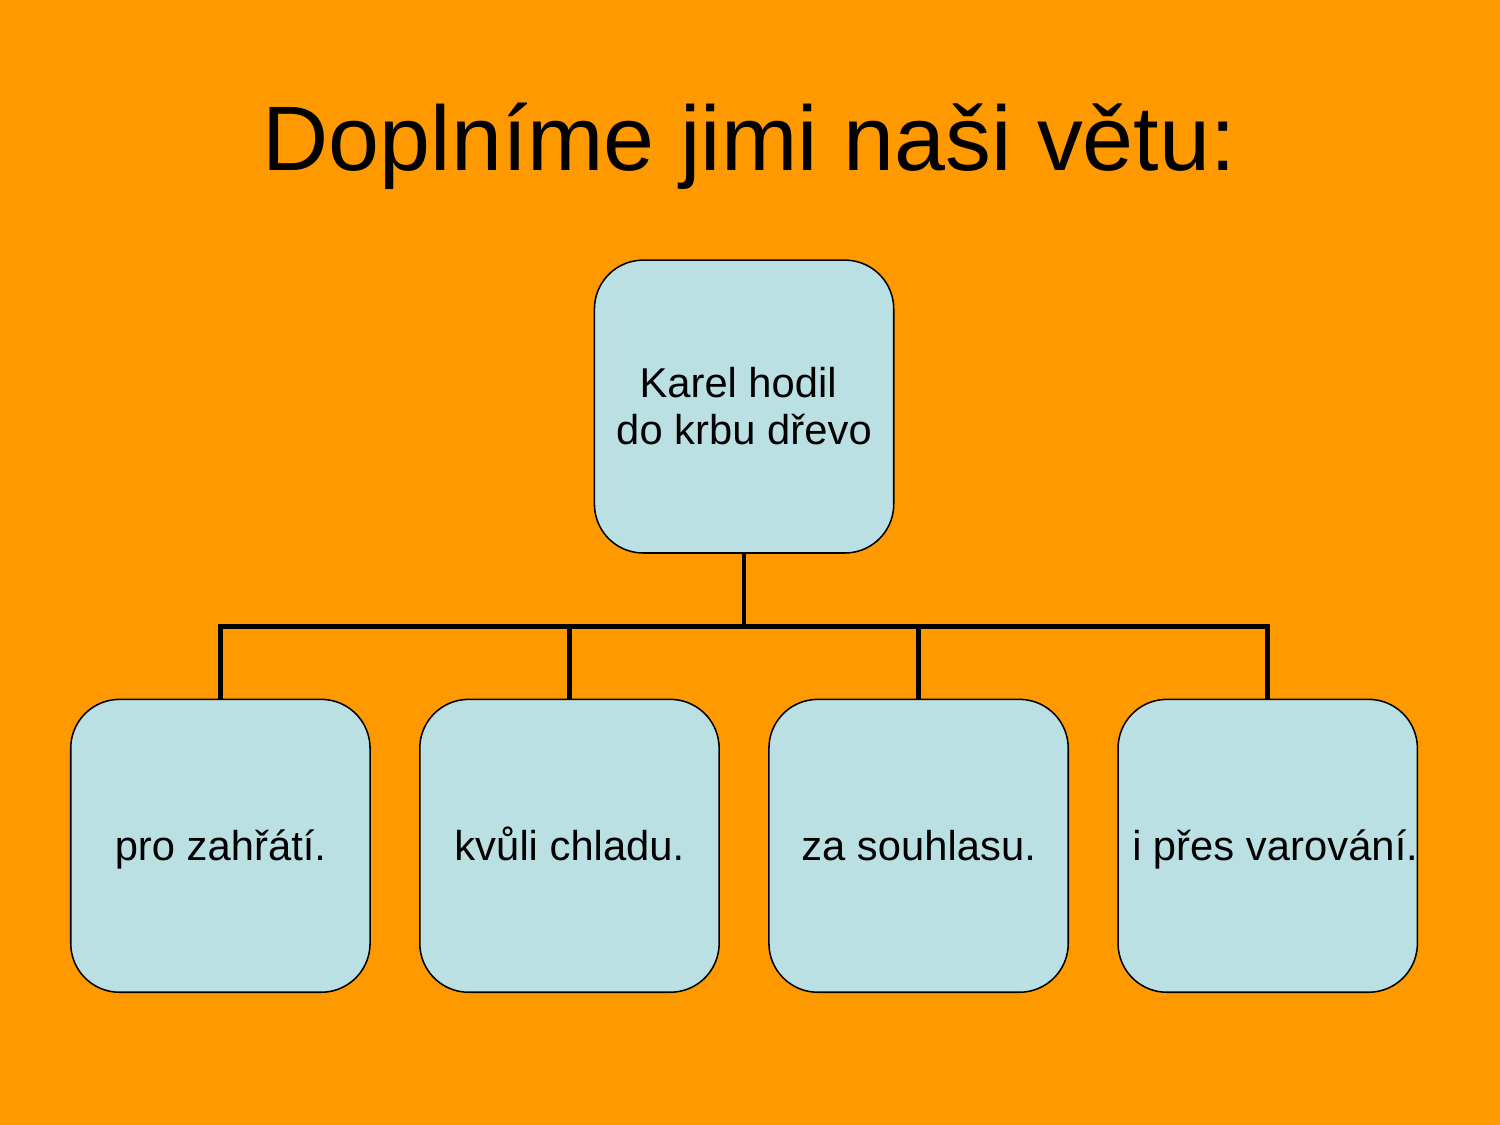

# Doplníme jimi naši větu:
Karel hodil
do krbu dřevo
pro zahřátí.
kvůli chladu.
za souhlasu.
i přes varování.